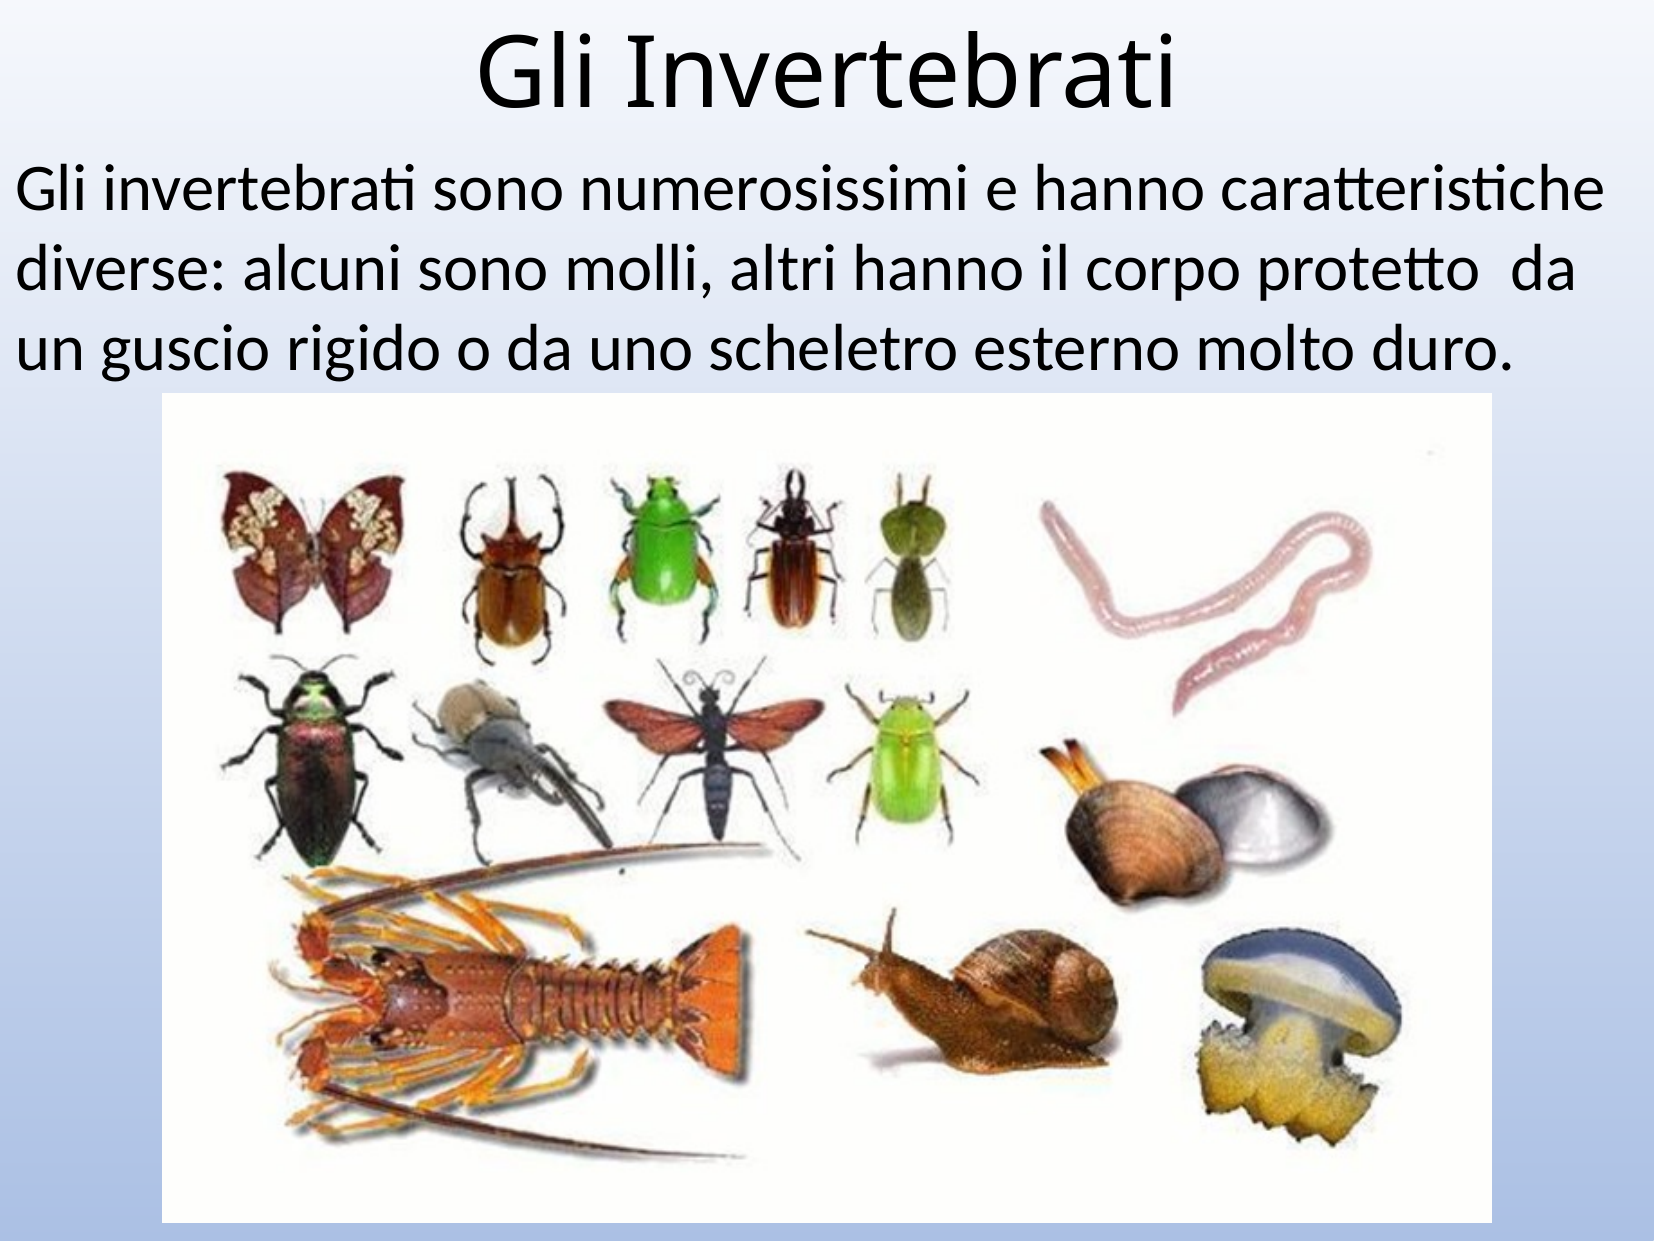

Gli Invertebrati
Gli invertebrati sono numerosissimi e hanno caratteristiche diverse: alcuni sono molli, altri hanno il corpo protetto da un guscio rigido o da uno scheletro esterno molto duro.